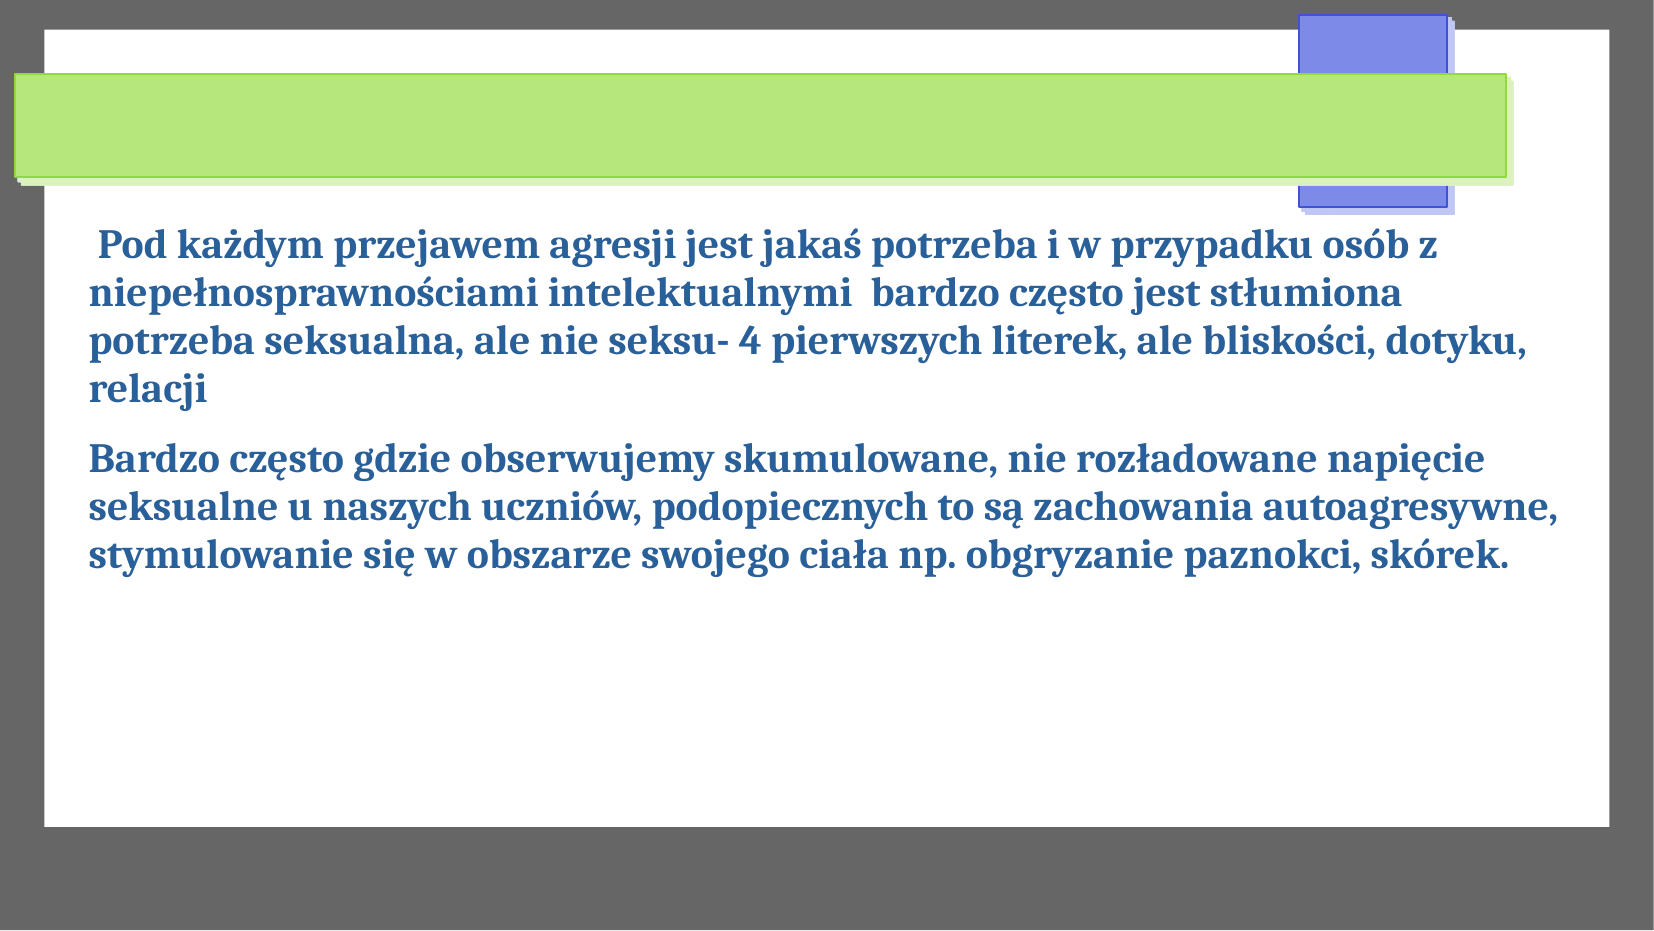

# Pod każdym przejawem agresji jest jakaś potrzeba i w przypadku osób z niepełnosprawnościami intelektualnymi bardzo często jest stłumiona potrzeba seksualna, ale nie seksu- 4 pierwszych literek, ale bliskości, dotyku, relacji
Bardzo często gdzie obserwujemy skumulowane, nie rozładowane napięcie seksualne u naszych uczniów, podopiecznych to są zachowania autoagresywne, stymulowanie się w obszarze swojego ciała np. obgryzanie paznokci, skórek.